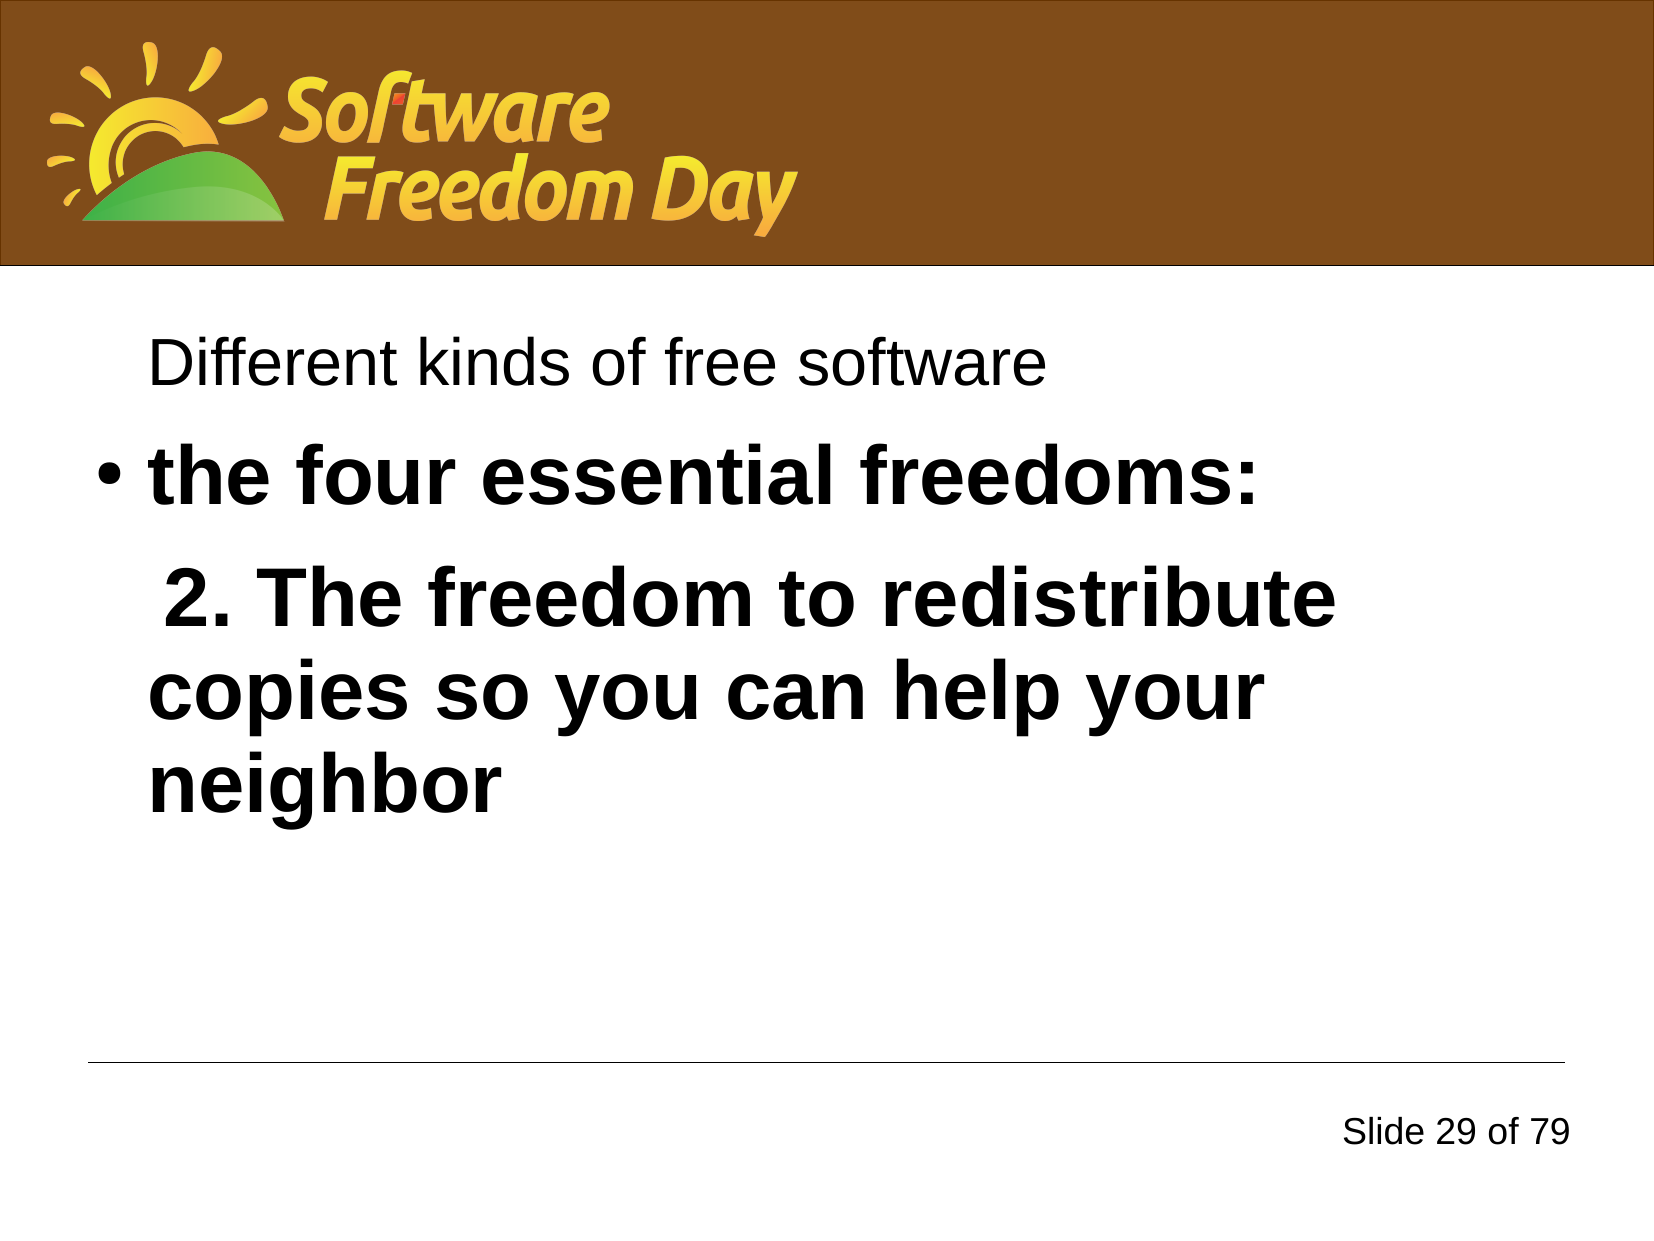

#
Different kinds of free software
the four essential freedoms:
2. The freedom to redistribute copies so you can help your neighbor
29